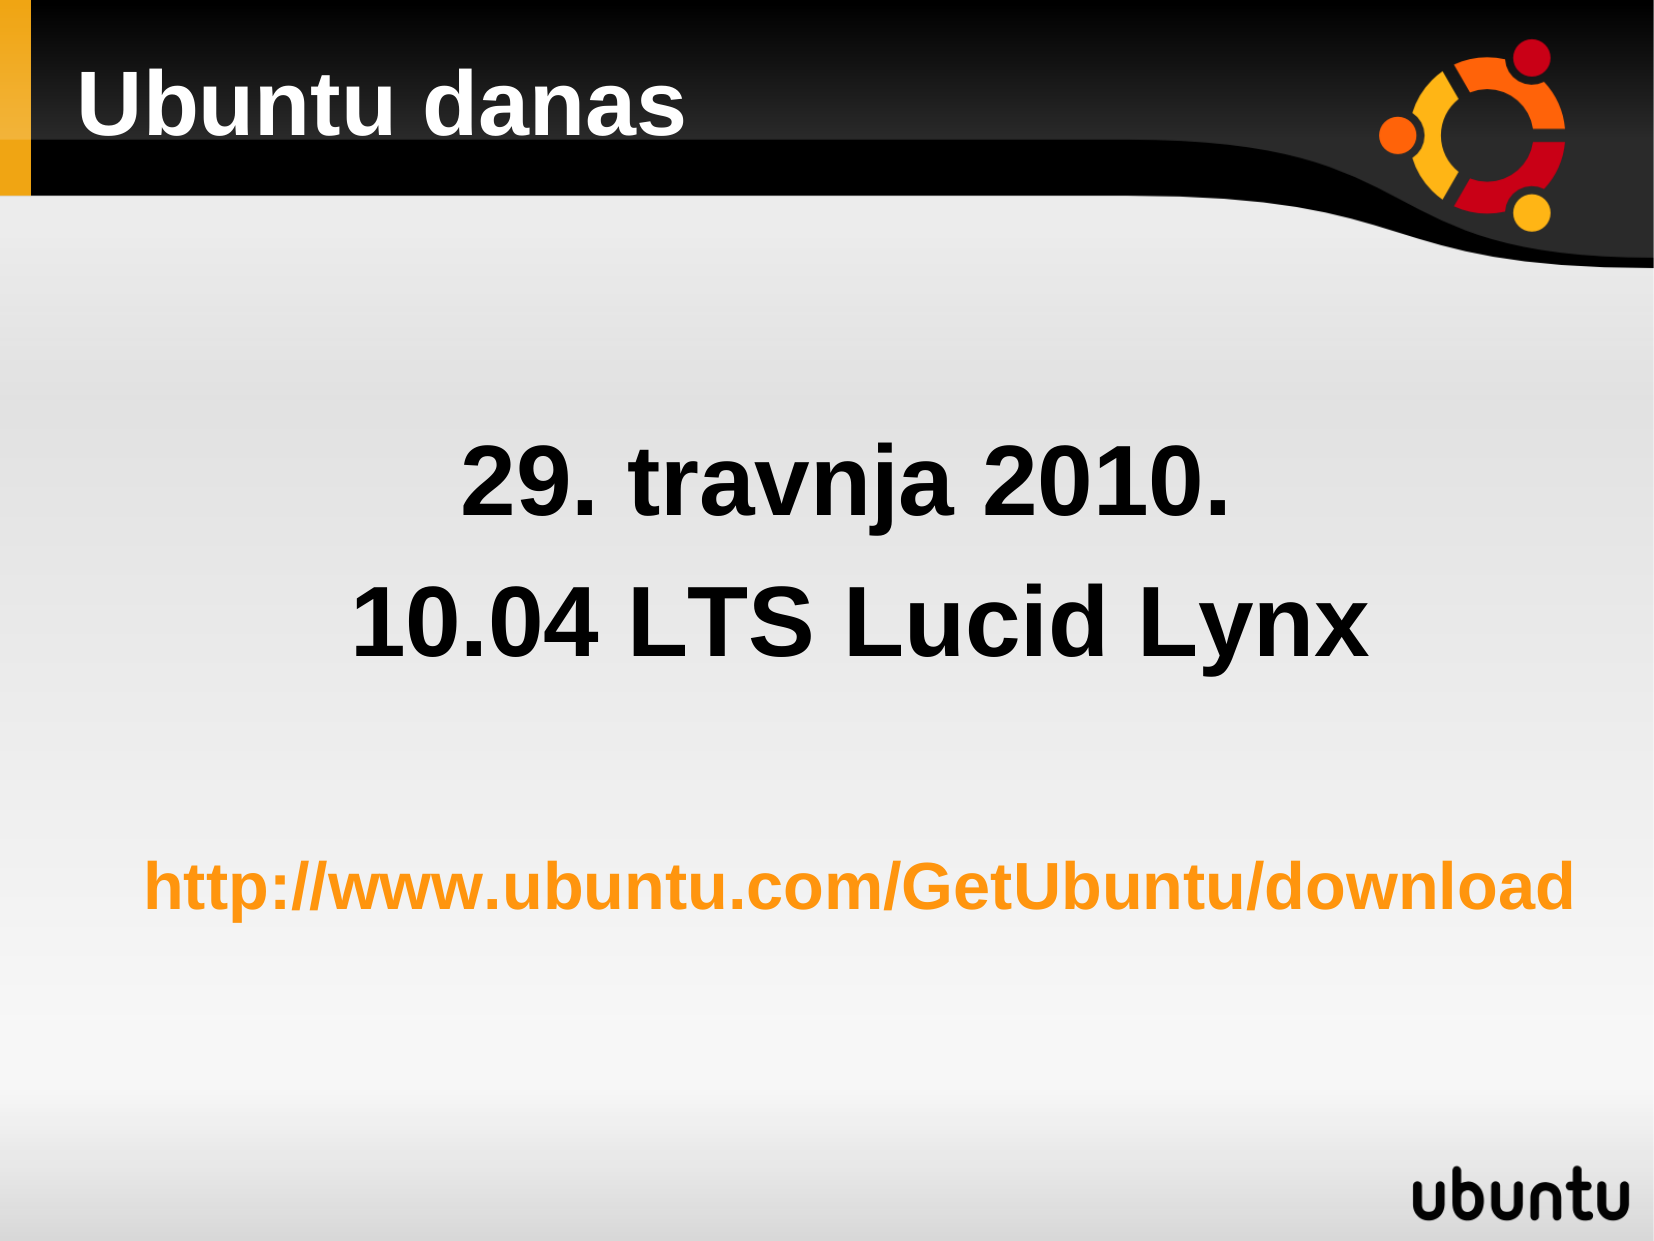

# Ubuntu danas
29. travnja 2010.
10.04 LTS Lucid Lynx
http://www.ubuntu.com/GetUbuntu/download